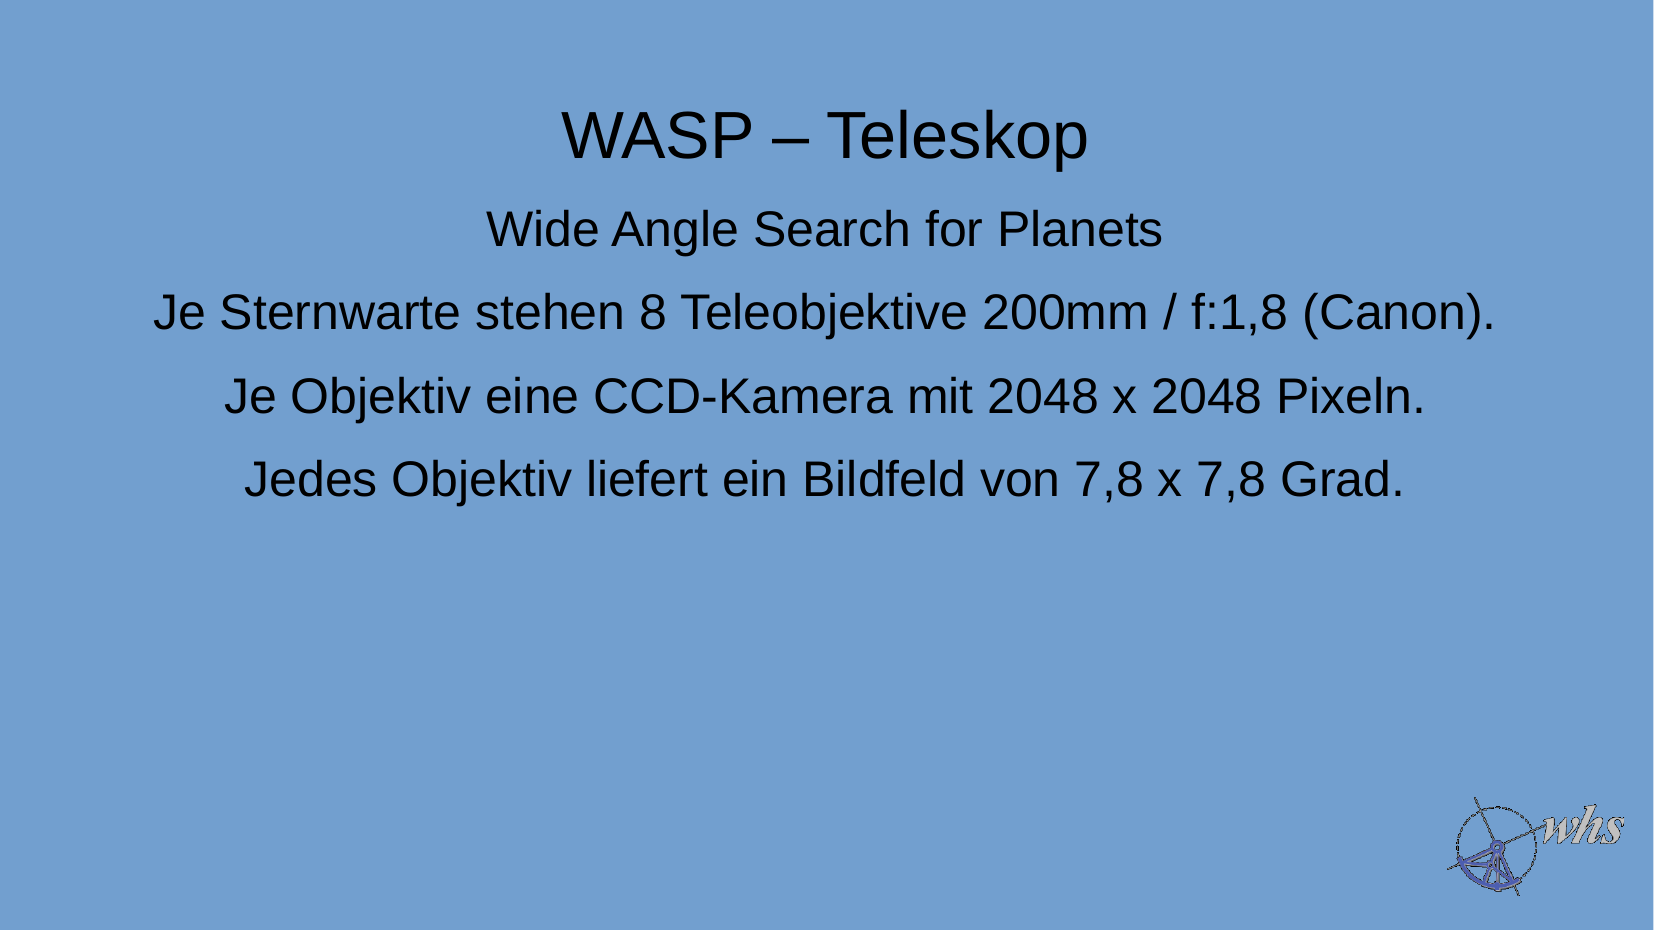

WASP – Teleskop
Wide Angle Search for Planets
Je Sternwarte stehen 8 Teleobjektive 200mm / f:1,8 (Canon).
Je Objektiv eine CCD-Kamera mit 2048 x 2048 Pixeln.
Jedes Objektiv liefert ein Bildfeld von 7,8 x 7,8 Grad.